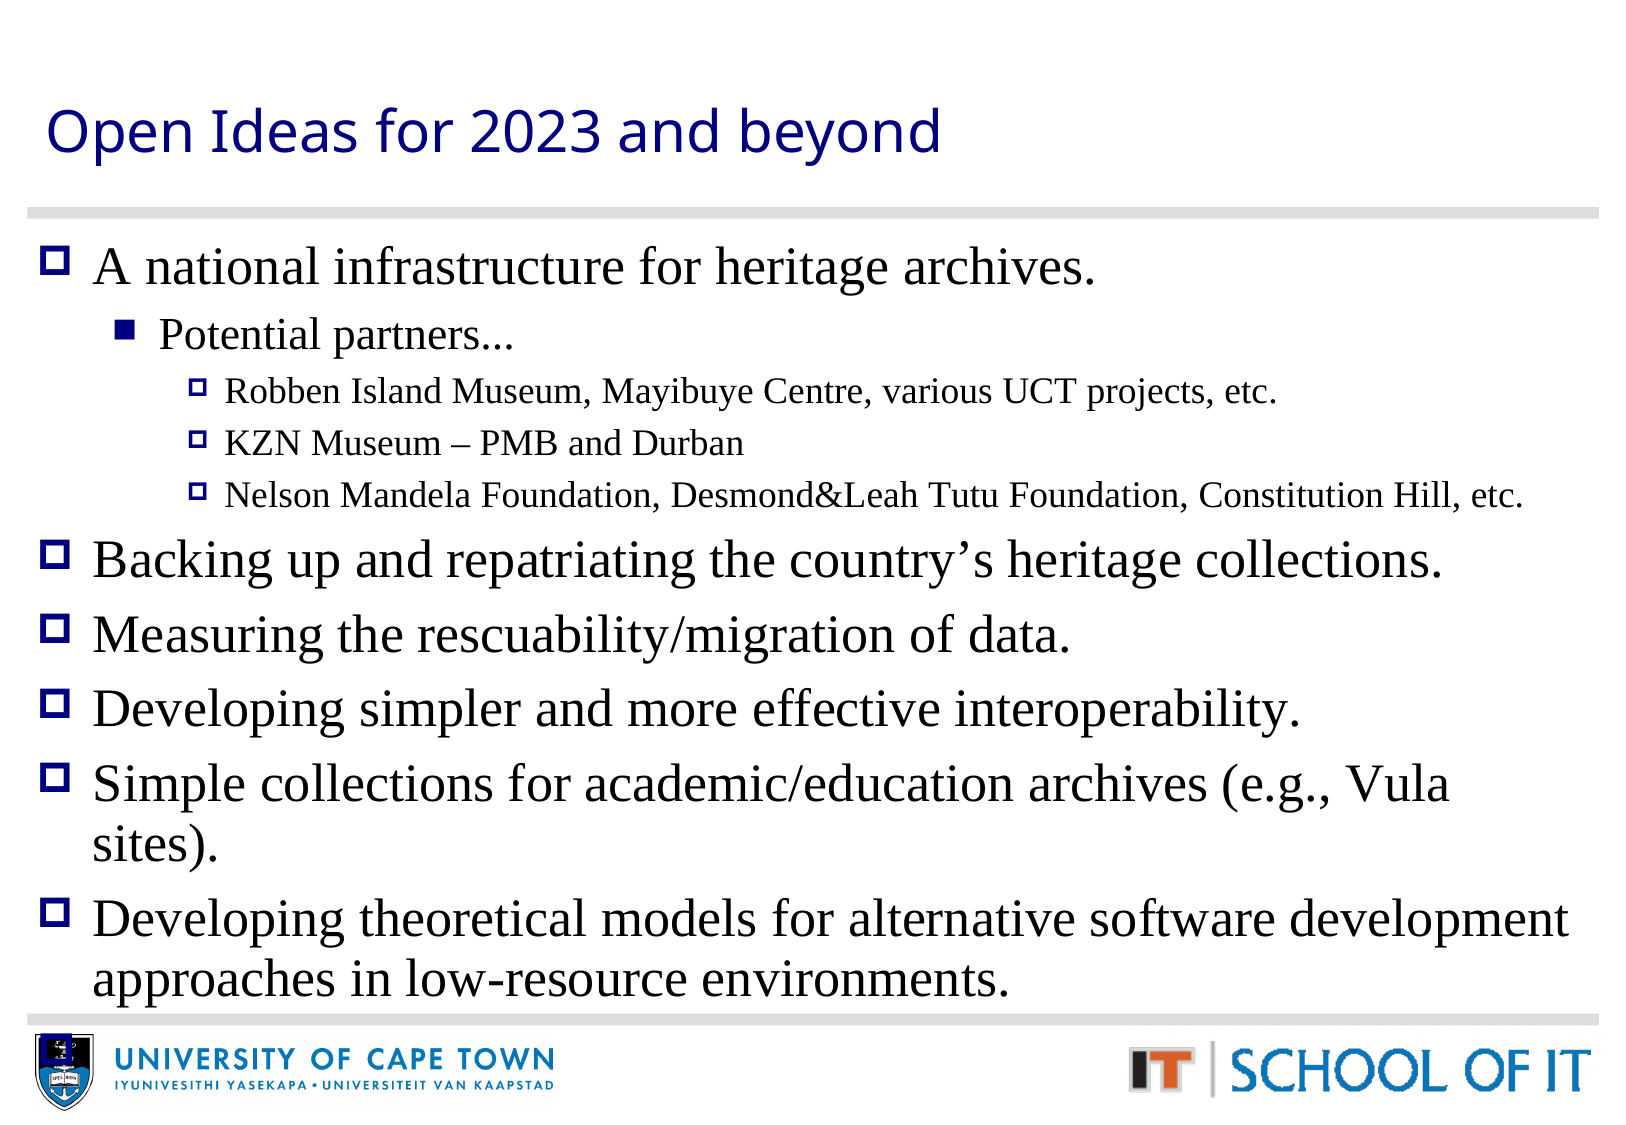

# Open Ideas for 2023 and beyond
A national infrastructure for heritage archives.
Potential partners...
Robben Island Museum, Mayibuye Centre, various UCT projects, etc.
KZN Museum – PMB and Durban
Nelson Mandela Foundation, Desmond&Leah Tutu Foundation, Constitution Hill, etc.
Backing up and repatriating the country’s heritage collections.
Measuring the rescuability/migration of data.
Developing simpler and more effective interoperability.
Simple collections for academic/education archives (e.g., Vula sites).
Developing theoretical models for alternative software development approaches in low-resource environments.